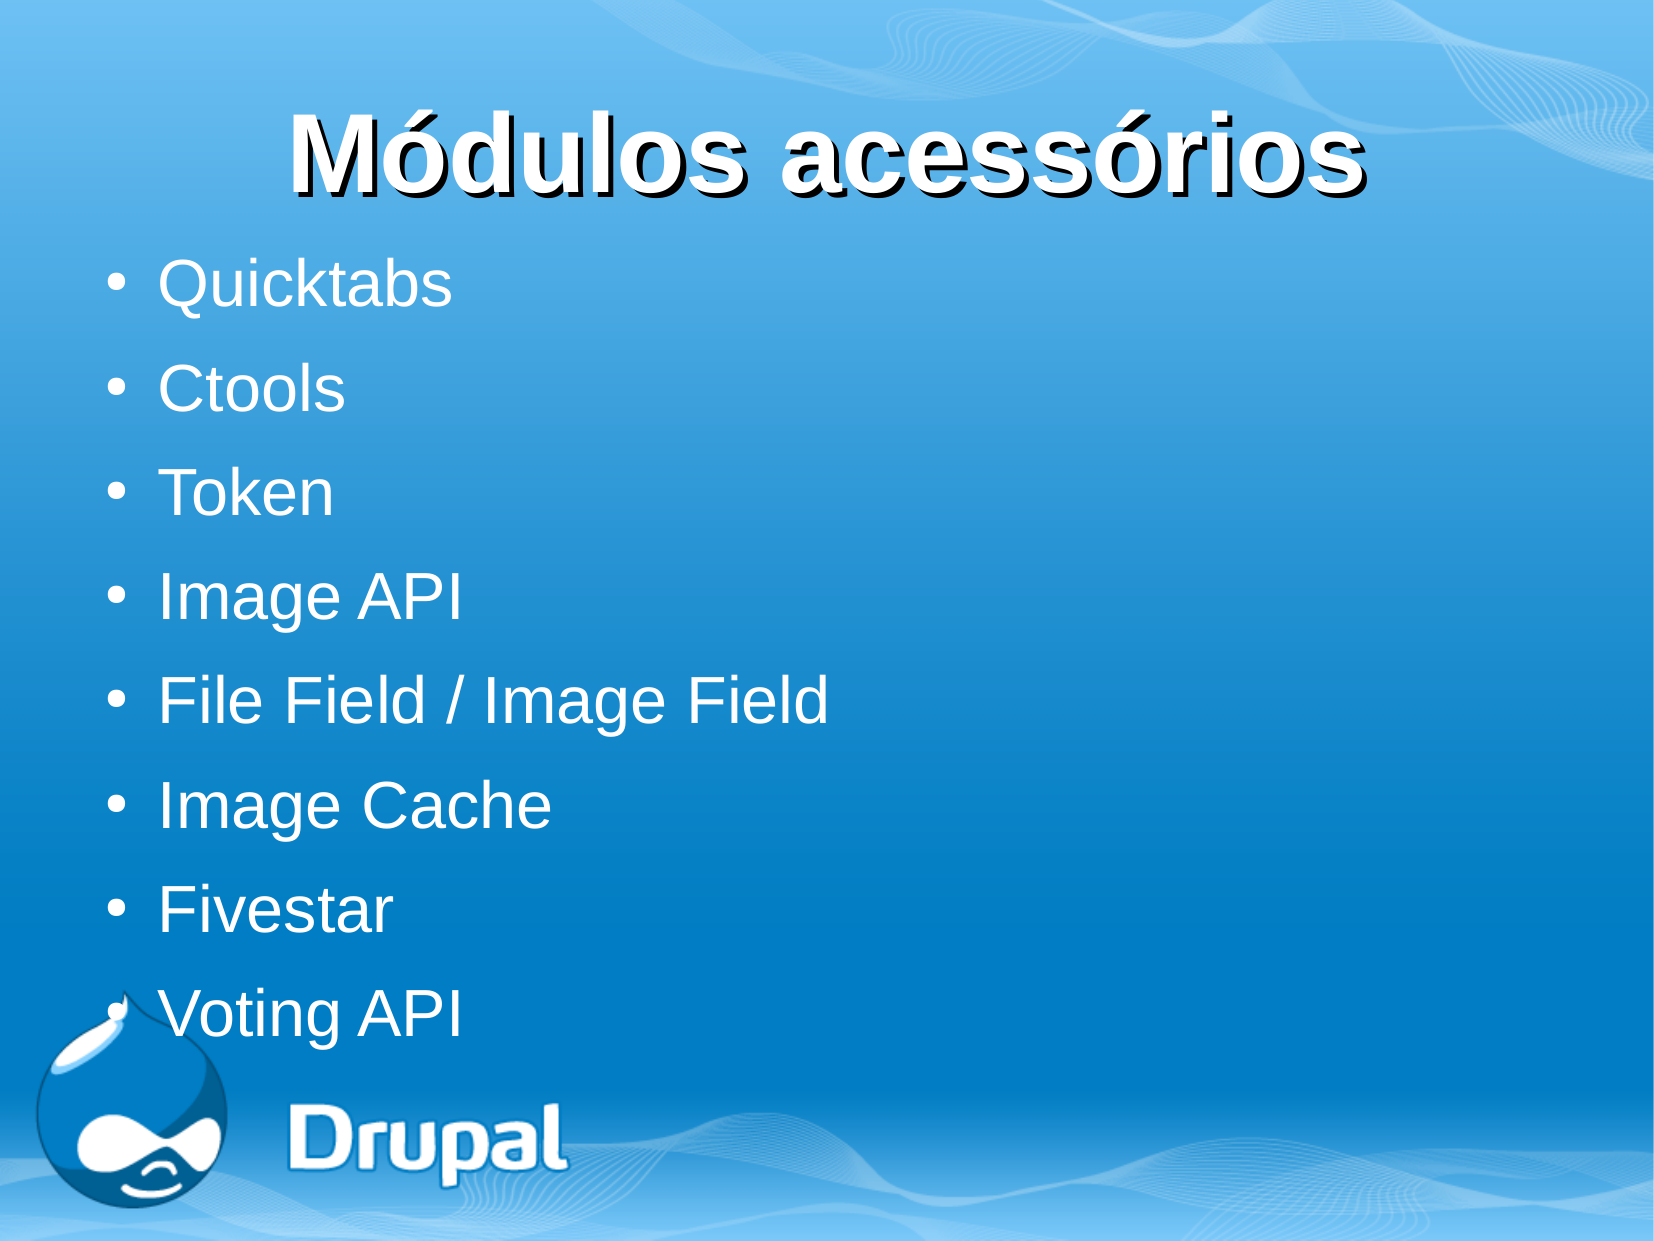

# Módulos acessórios
Quicktabs
Ctools
Token
Image API
File Field / Image Field
Image Cache
Fivestar
Voting API